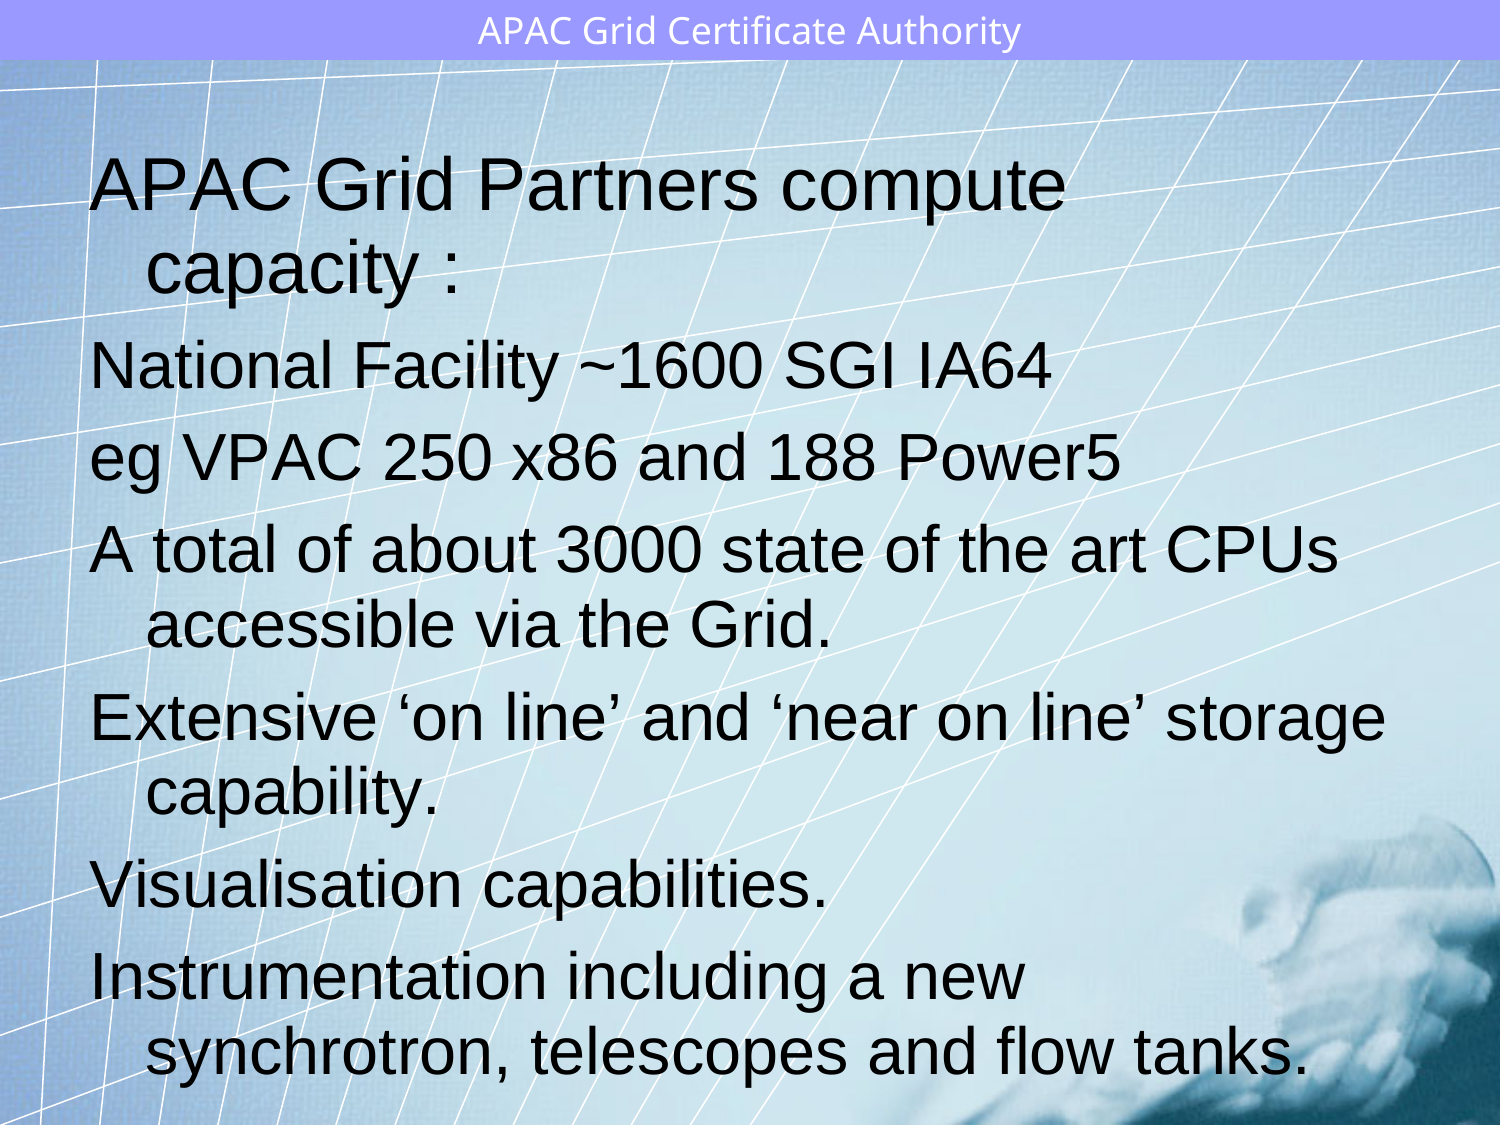

# APAC Grid Partners compute capacity :
National Facility ~1600 SGI IA64
eg VPAC 250 x86 and 188 Power5
A total of about 3000 state of the art CPUs accessible via the Grid.
Extensive ‘on line’ and ‘near on line’ storage capability.
Visualisation capabilities.
Instrumentation including a new synchrotron, telescopes and flow tanks.